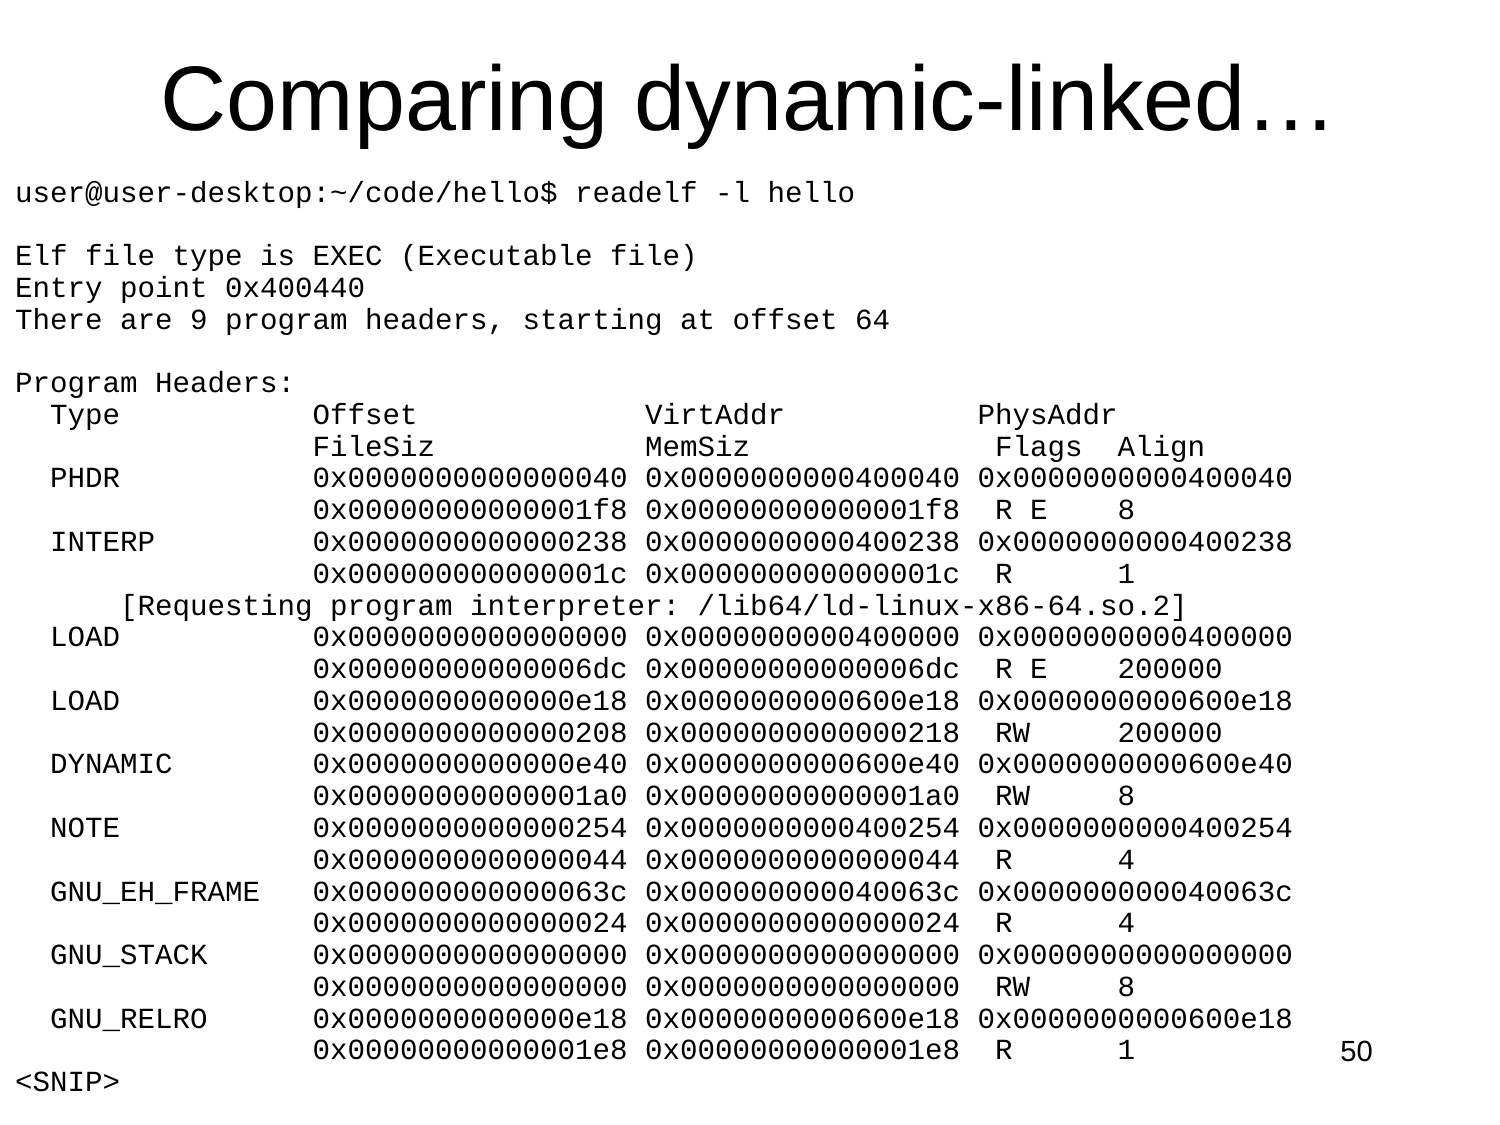

# Comparing dynamic-linked…
user@user-desktop:~/code/hello$ readelf -l hello
Elf file type is EXEC (Executable file)
Entry point 0x400440
There are 9 program headers, starting at offset 64
Program Headers:
 Type Offset VirtAddr PhysAddr
 FileSiz MemSiz Flags Align
 PHDR 0x0000000000000040 0x0000000000400040 0x0000000000400040
 0x00000000000001f8 0x00000000000001f8 R E 8
 INTERP 0x0000000000000238 0x0000000000400238 0x0000000000400238
 0x000000000000001c 0x000000000000001c R 1
 [Requesting program interpreter: /lib64/ld-linux-x86-64.so.2]
 LOAD 0x0000000000000000 0x0000000000400000 0x0000000000400000
 0x00000000000006dc 0x00000000000006dc R E 200000
 LOAD 0x0000000000000e18 0x0000000000600e18 0x0000000000600e18
 0x0000000000000208 0x0000000000000218 RW 200000
 DYNAMIC 0x0000000000000e40 0x0000000000600e40 0x0000000000600e40
 0x00000000000001a0 0x00000000000001a0 RW 8
 NOTE 0x0000000000000254 0x0000000000400254 0x0000000000400254
 0x0000000000000044 0x0000000000000044 R 4
 GNU_EH_FRAME 0x000000000000063c 0x000000000040063c 0x000000000040063c
 0x0000000000000024 0x0000000000000024 R 4
 GNU_STACK 0x0000000000000000 0x0000000000000000 0x0000000000000000
 0x0000000000000000 0x0000000000000000 RW 8
 GNU_RELRO 0x0000000000000e18 0x0000000000600e18 0x0000000000600e18
 0x00000000000001e8 0x00000000000001e8 R 1
<SNIP>